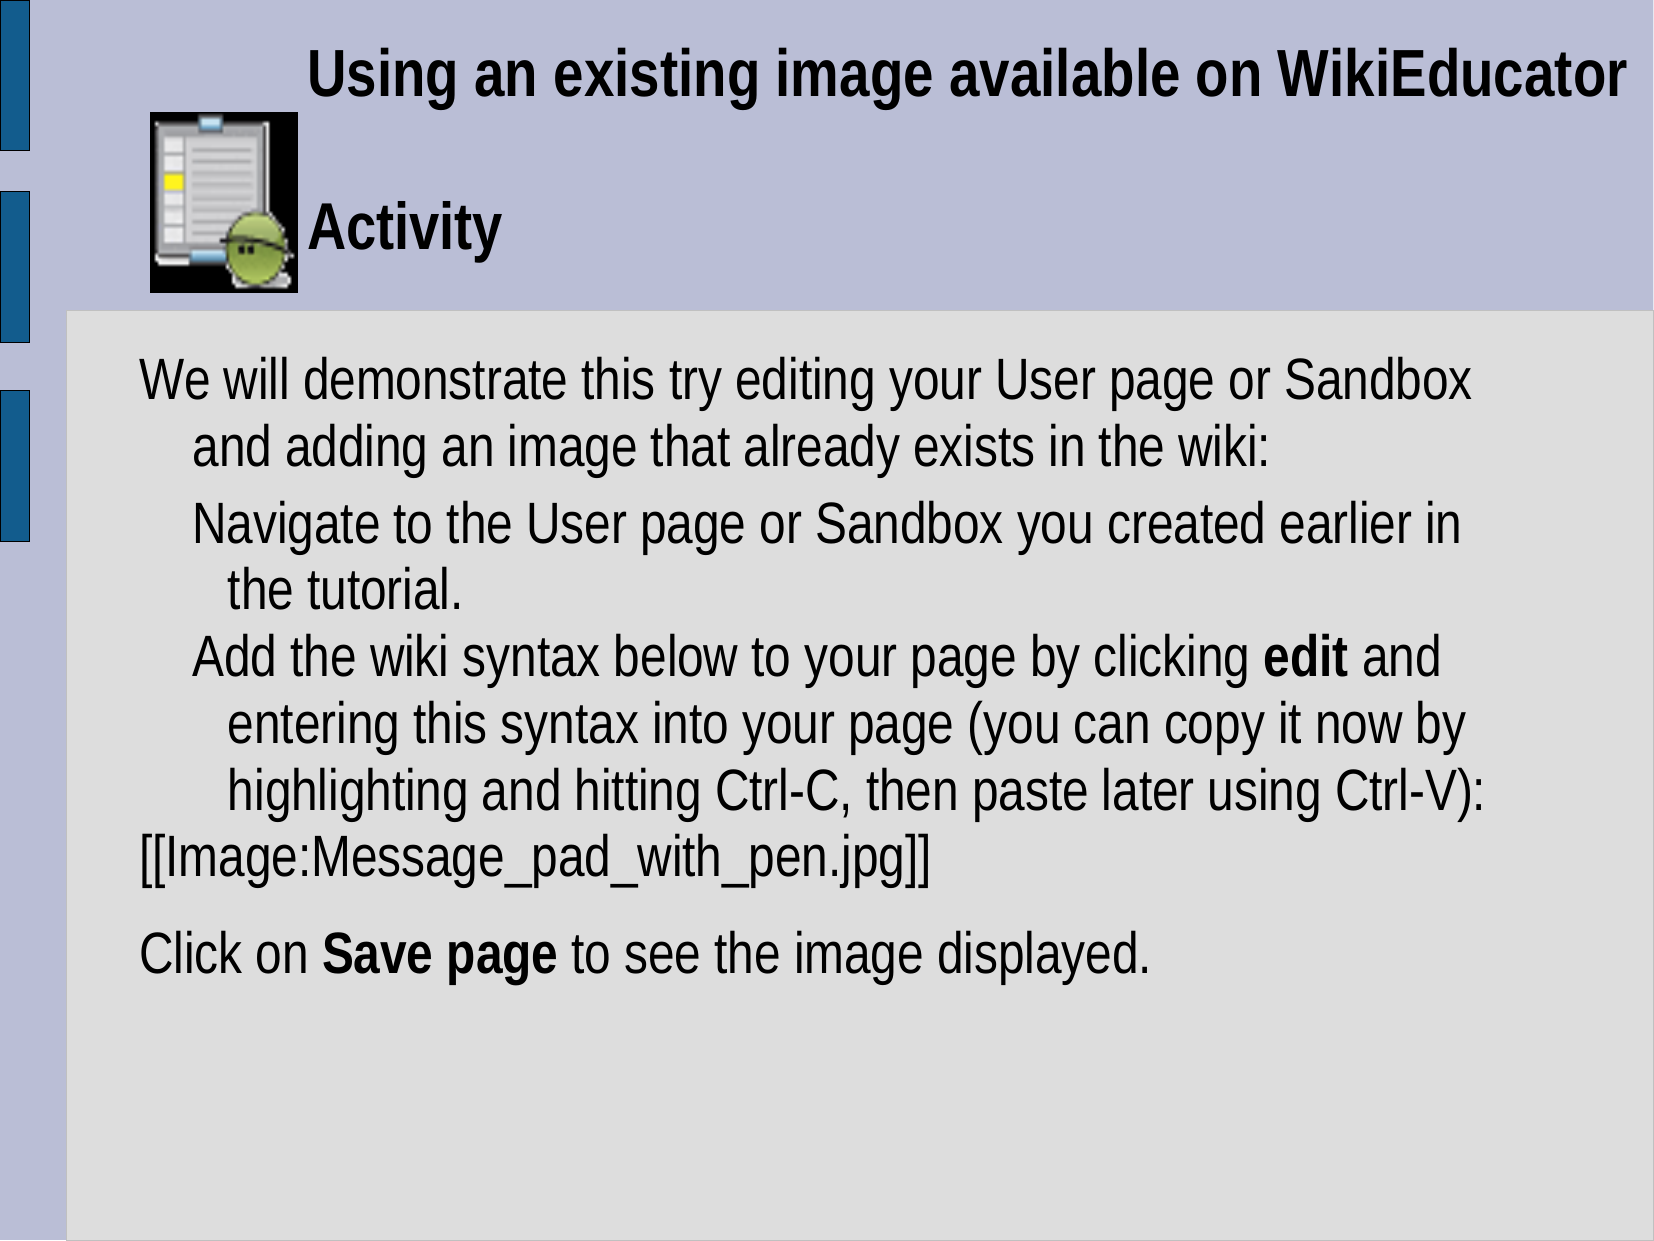

# Using an existing image available on WikiEducator Activity
We will demonstrate this try editing your User page or Sandbox and adding an image that already exists in the wiki:
Navigate to the User page or Sandbox you created earlier in the tutorial.
Add the wiki syntax below to your page by clicking edit and entering this syntax into your page (you can copy it now by highlighting and hitting Ctrl-C, then paste later using Ctrl-V):
[[Image:Message_pad_with_pen.jpg]]
Click on Save page to see the image displayed.